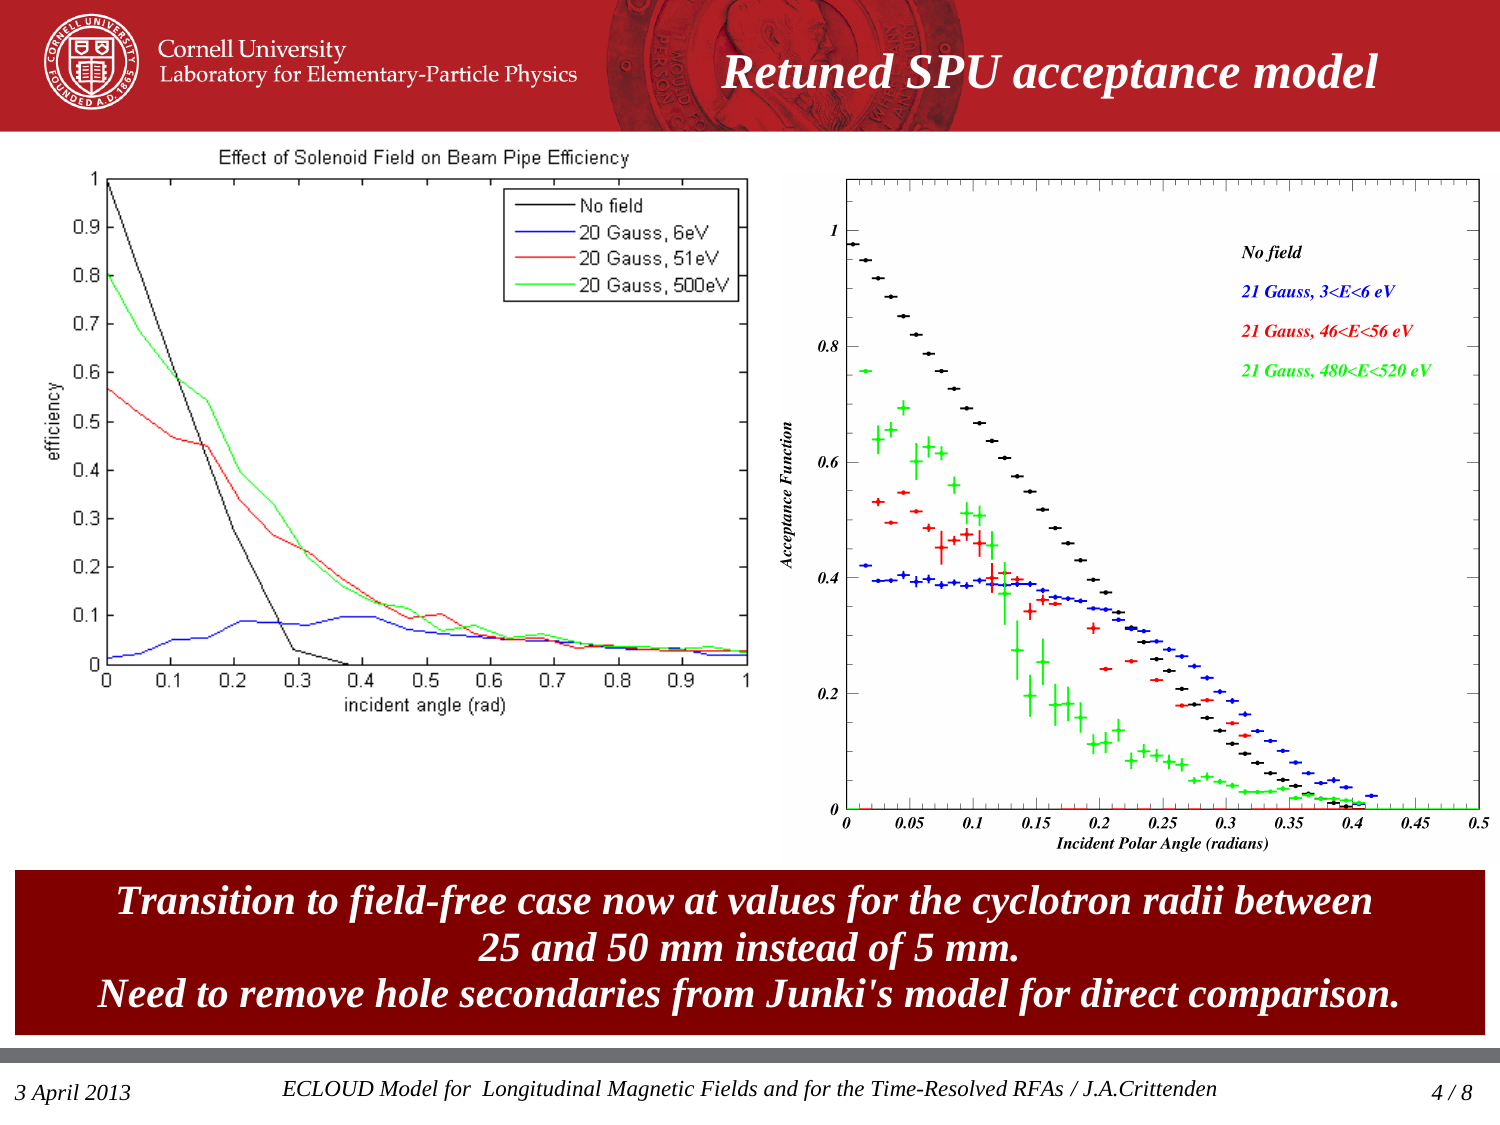

# Retuned SPU acceptance model
Transition to field-free case now at values for the cyclotron radii between
25 and 50 mm instead of 5 mm.
Need to remove hole secondaries from Junki's model for direct comparison.